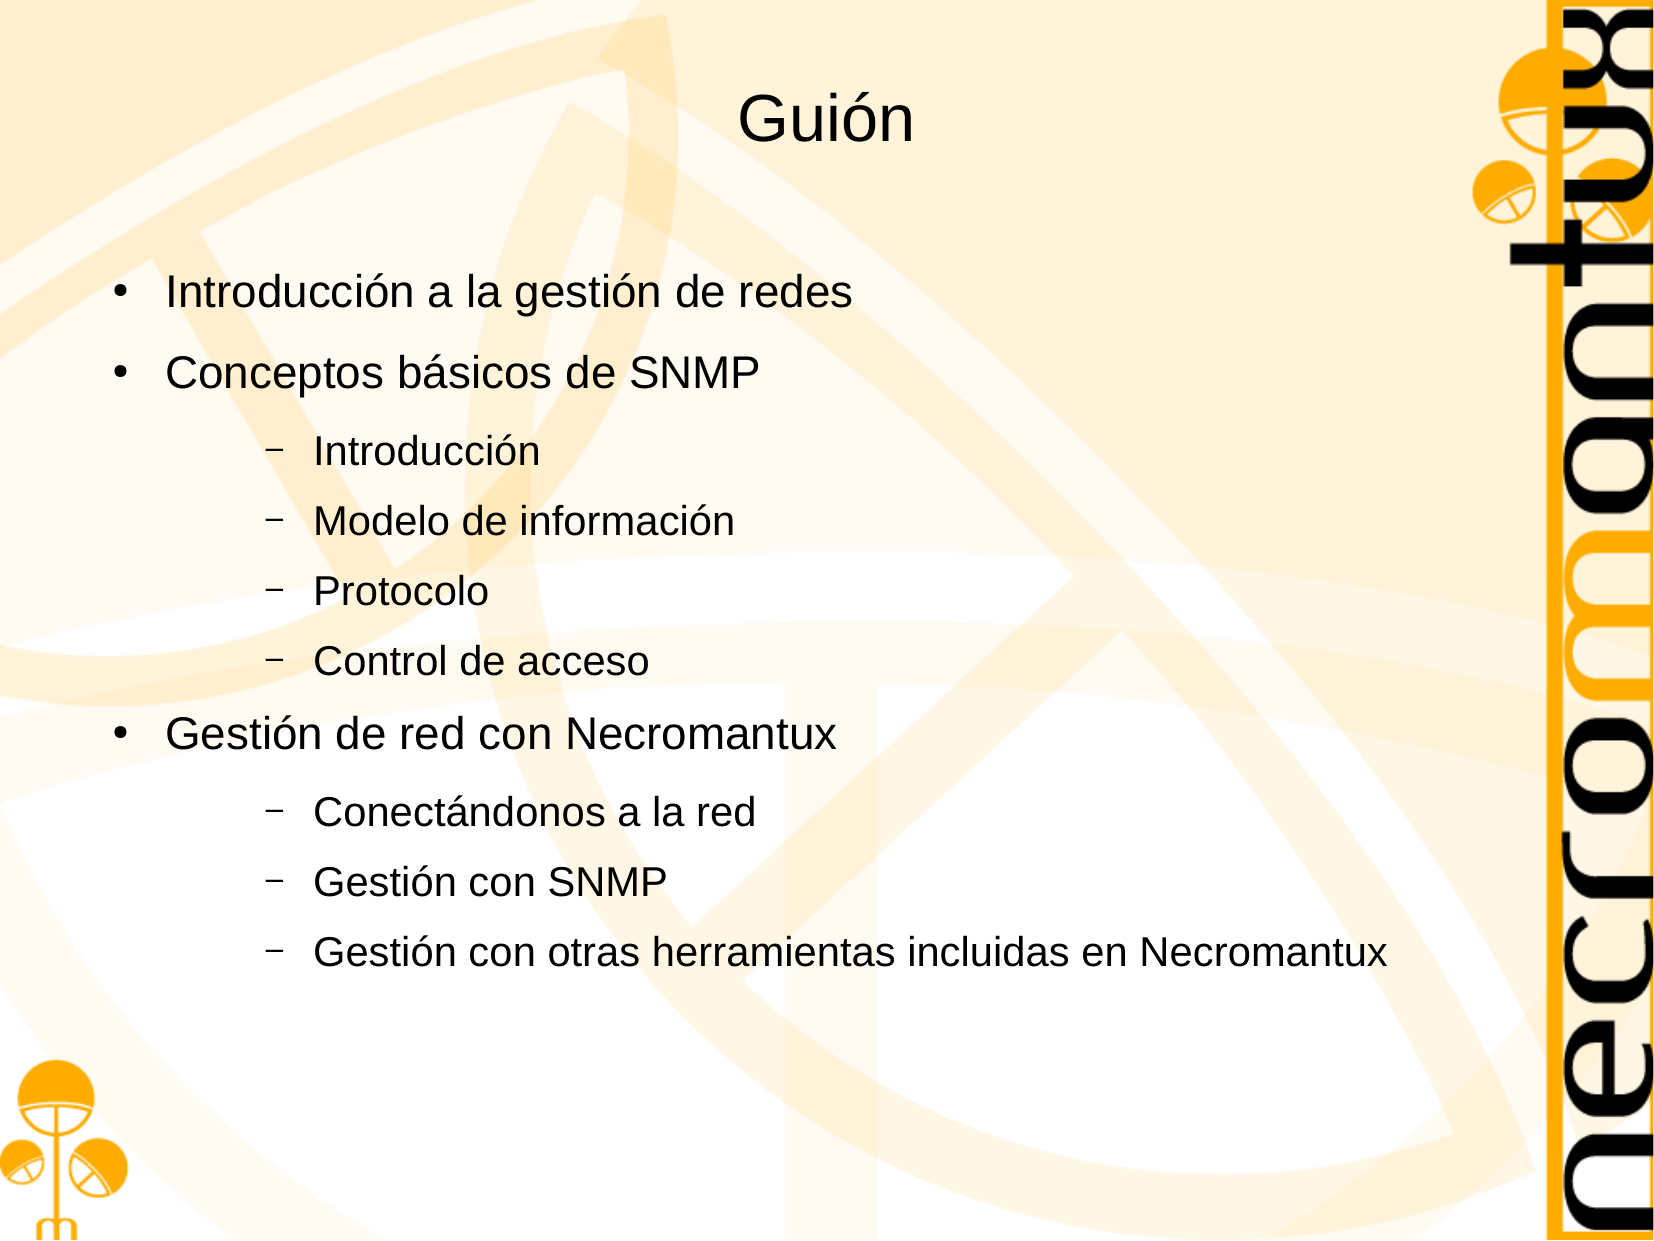

# Guión
Introducción a la gestión de redes
Conceptos básicos de SNMP
Introducción
Modelo de información
Protocolo
Control de acceso
Gestión de red con Necromantux
Conectándonos a la red
Gestión con SNMP
Gestión con otras herramientas incluidas en Necromantux